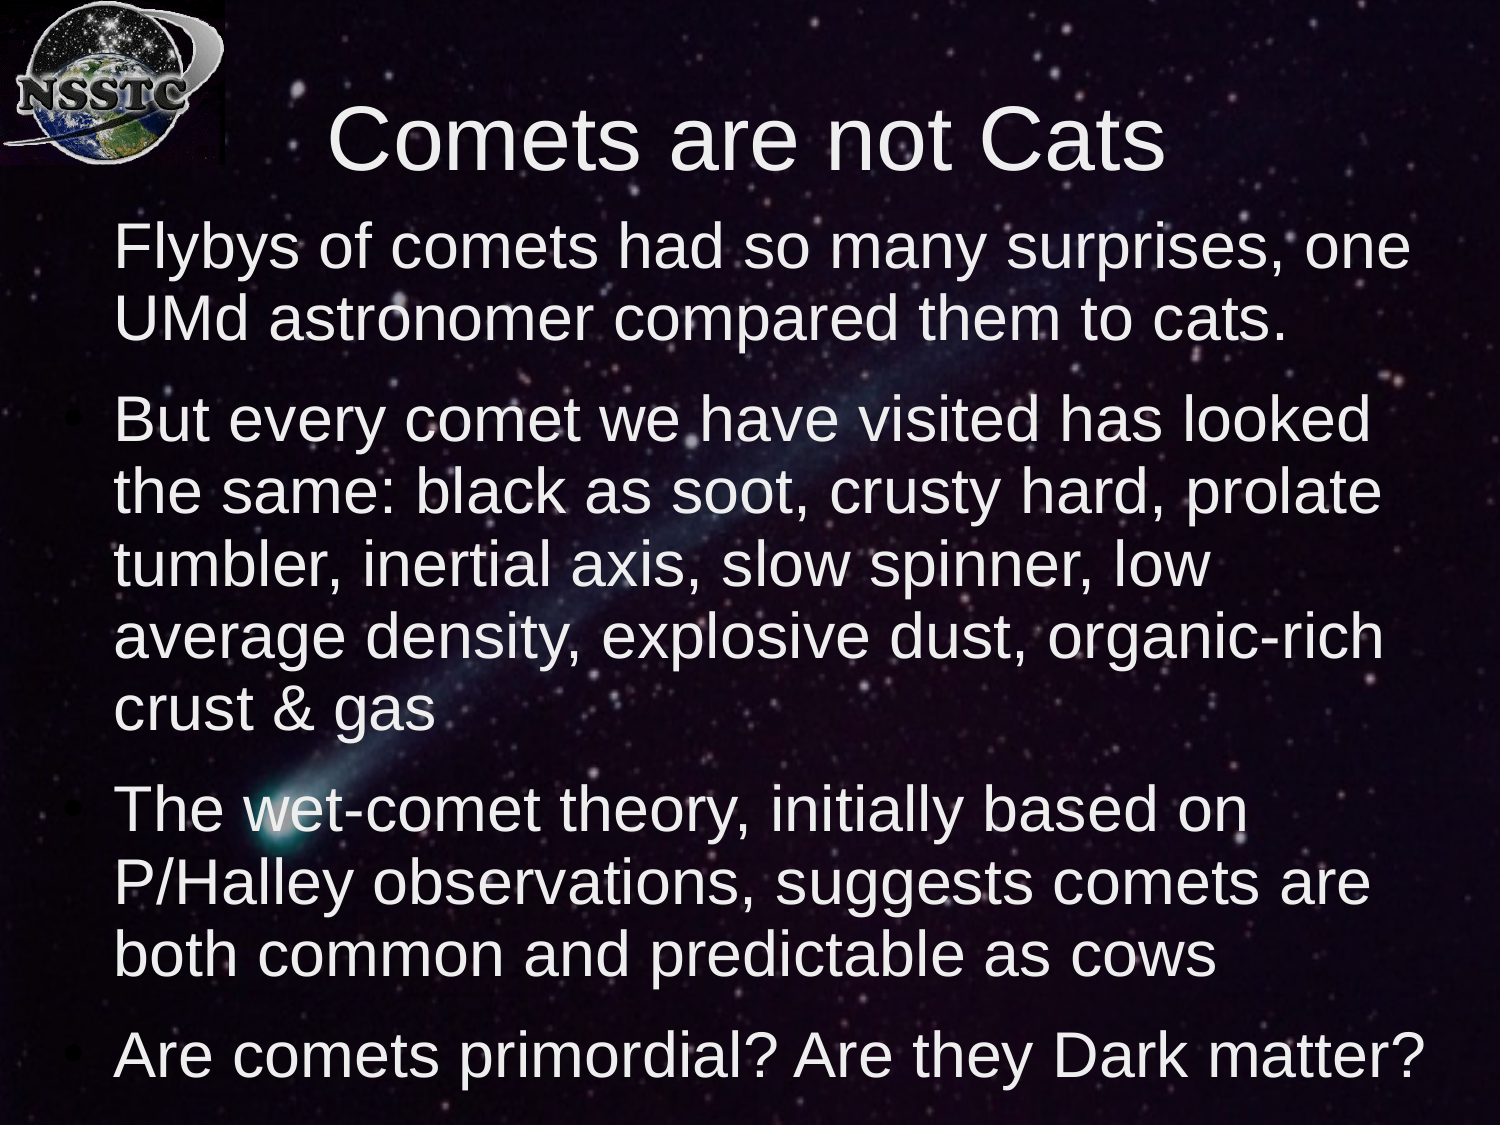

# Comets are not Cats
Flybys of comets had so many surprises, one UMd astronomer compared them to cats.
But every comet we have visited has looked the same: black as soot, crusty hard, prolate tumbler, inertial axis, slow spinner, low average density, explosive dust, organic-rich crust & gas
The wet-comet theory, initially based on P/Halley observations, suggests comets are both common and predictable as cows
Are comets primordial? Are they Dark matter?